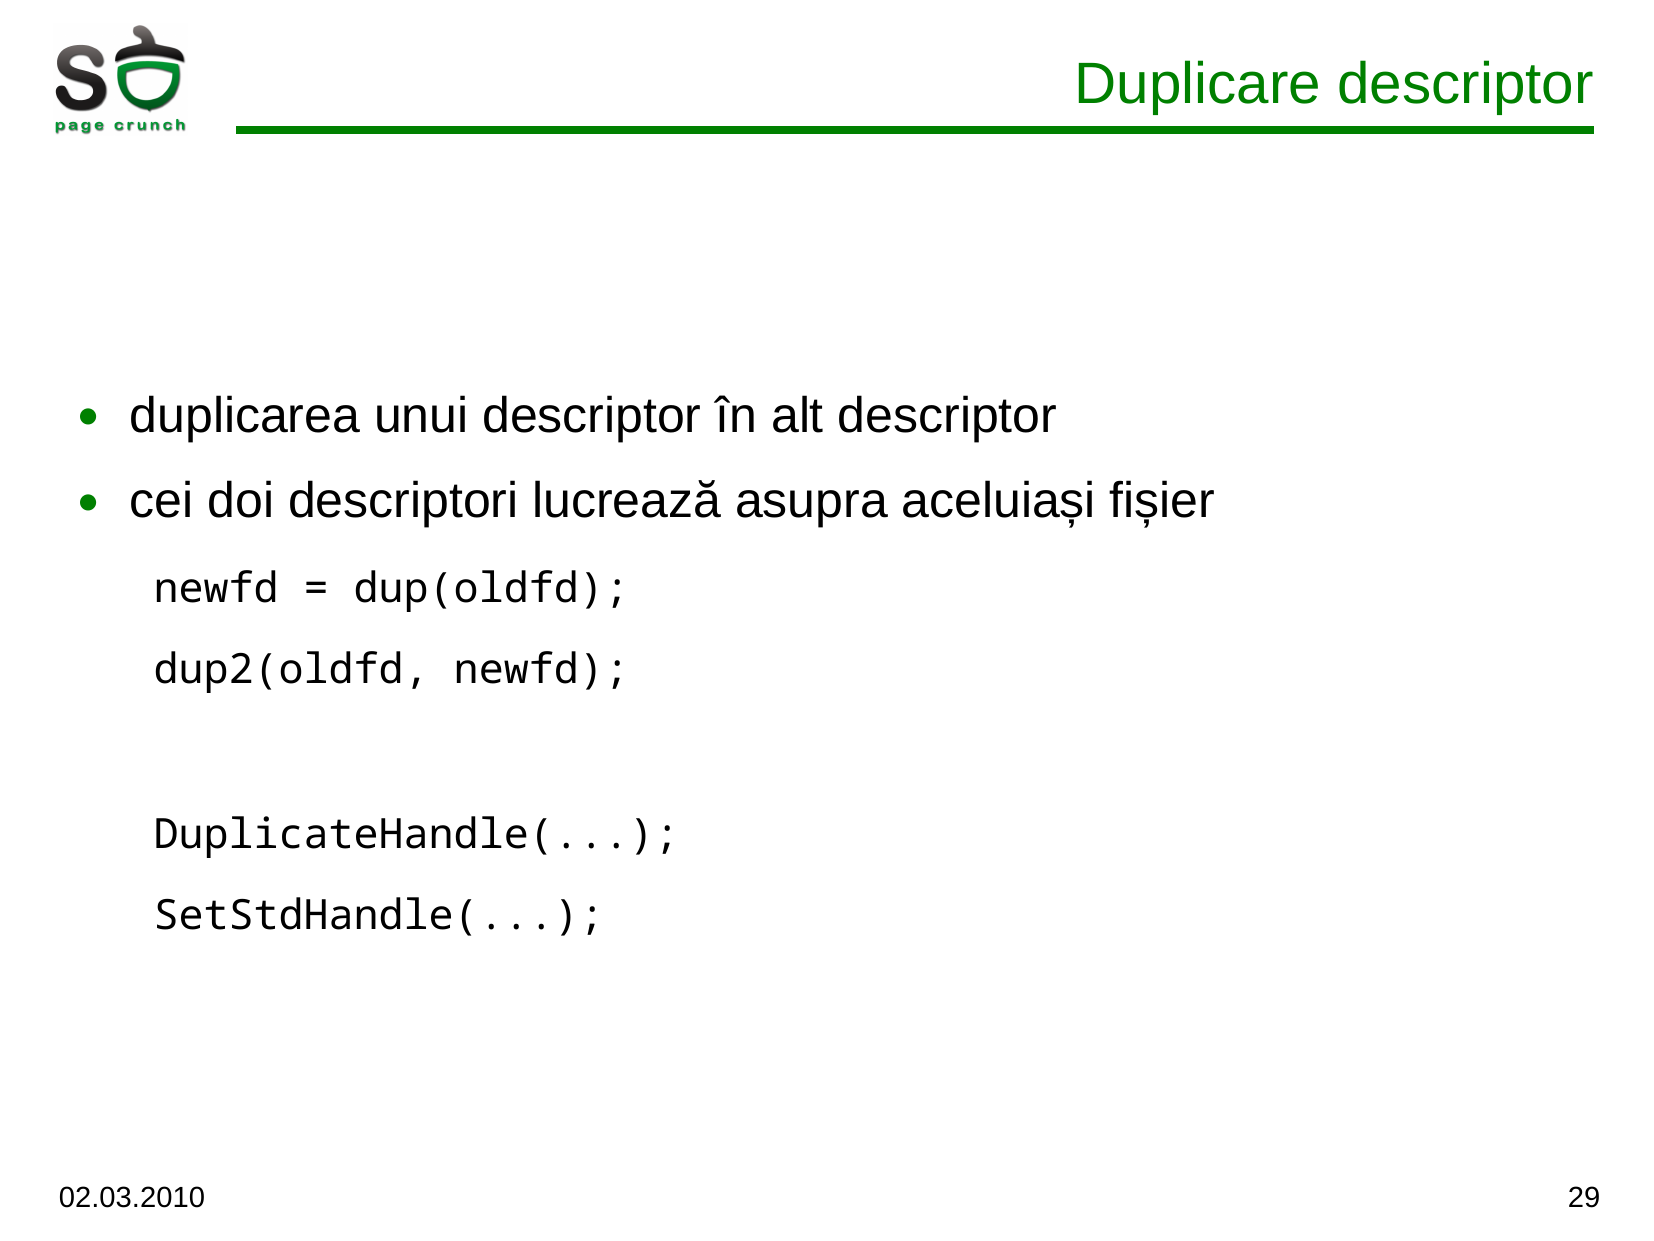

# Duplicare descriptor
duplicarea unui descriptor în alt descriptor
cei doi descriptori lucrează asupra aceluiași fișier
newfd = dup(oldfd);
dup2(oldfd, newfd);
DuplicateHandle(...);
SetStdHandle(...);
02.03.2010
29